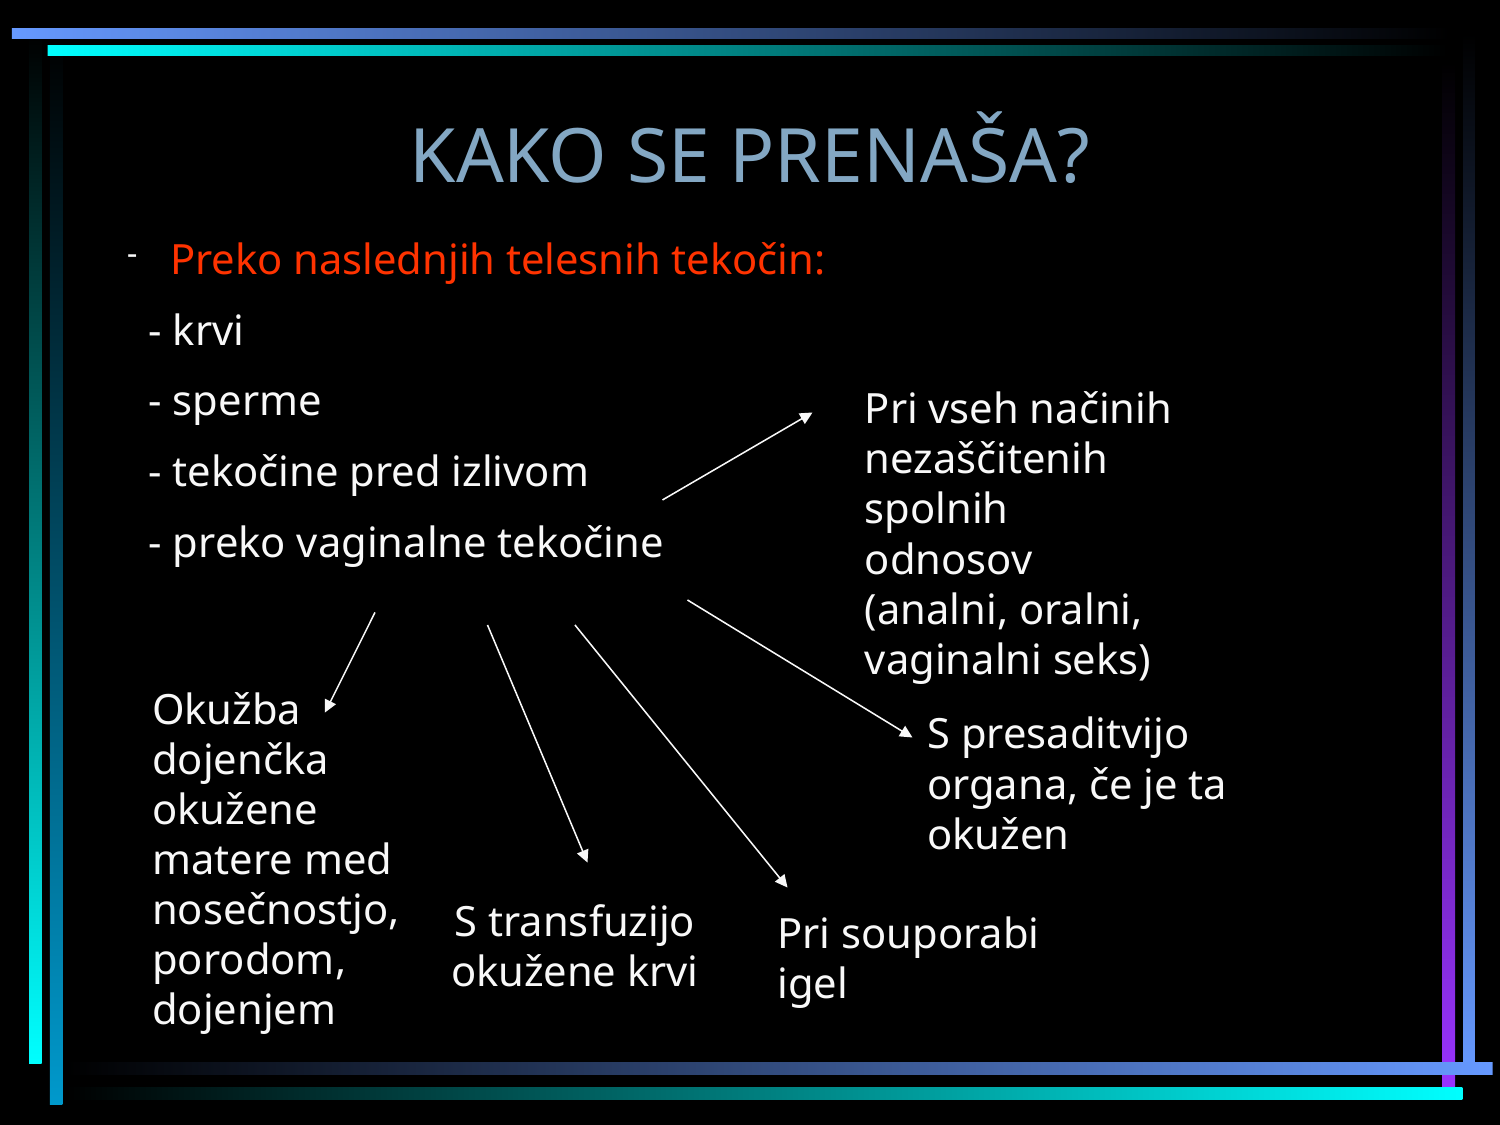

KAKO SE PRENAŠA?
 Preko naslednjih telesnih tekočin:
 - krvi
 - sperme
 - tekočine pred izlivom
 - preko vaginalne tekočine
Pri vseh načinih nezaščitenih spolnih odnosov (analni, oralni, vaginalni seks)
Okužba dojenčka okužene matere med nosečnostjo, porodom, dojenjem
S presaditvijo organa, če je ta okužen
S transfuzijo okužene krvi
Pri souporabi igel